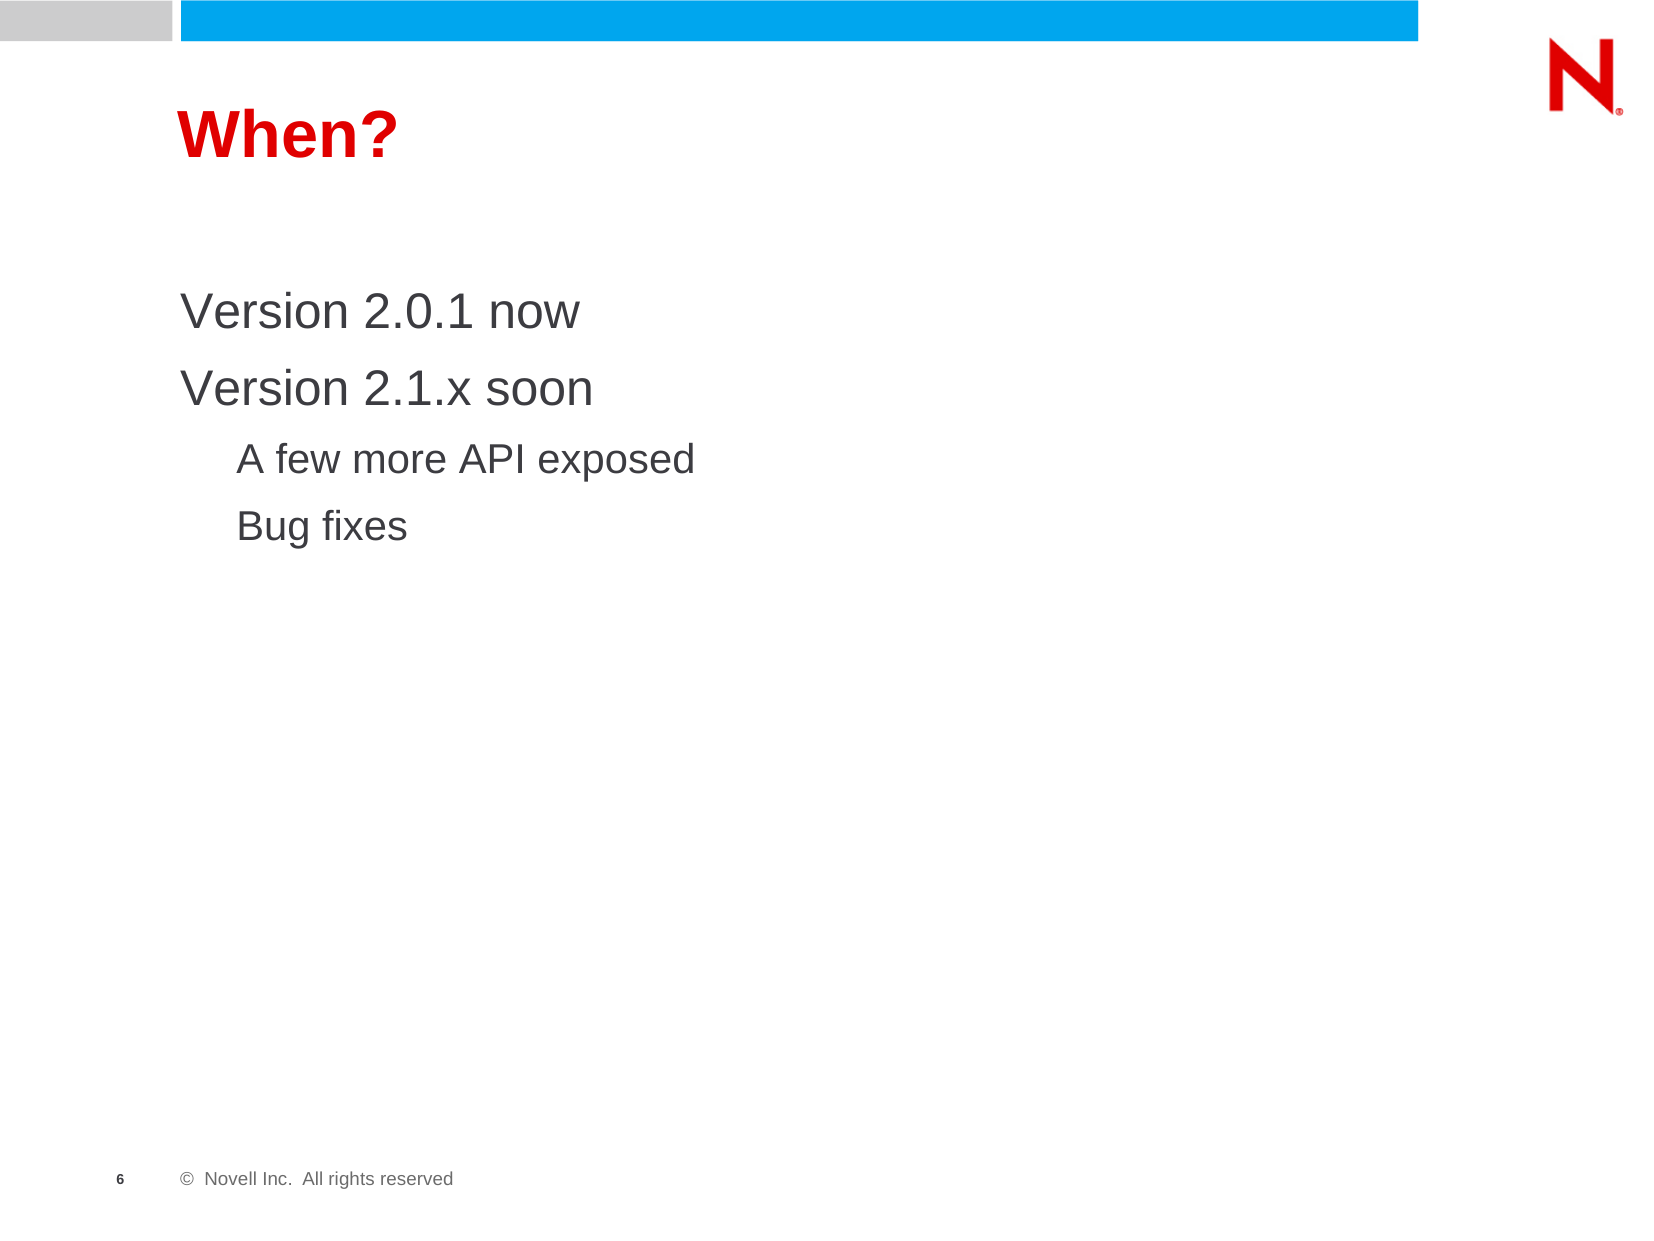

# When?
Version 2.0.1 now
Version 2.1.x soon
A few more API exposed
Bug fixes